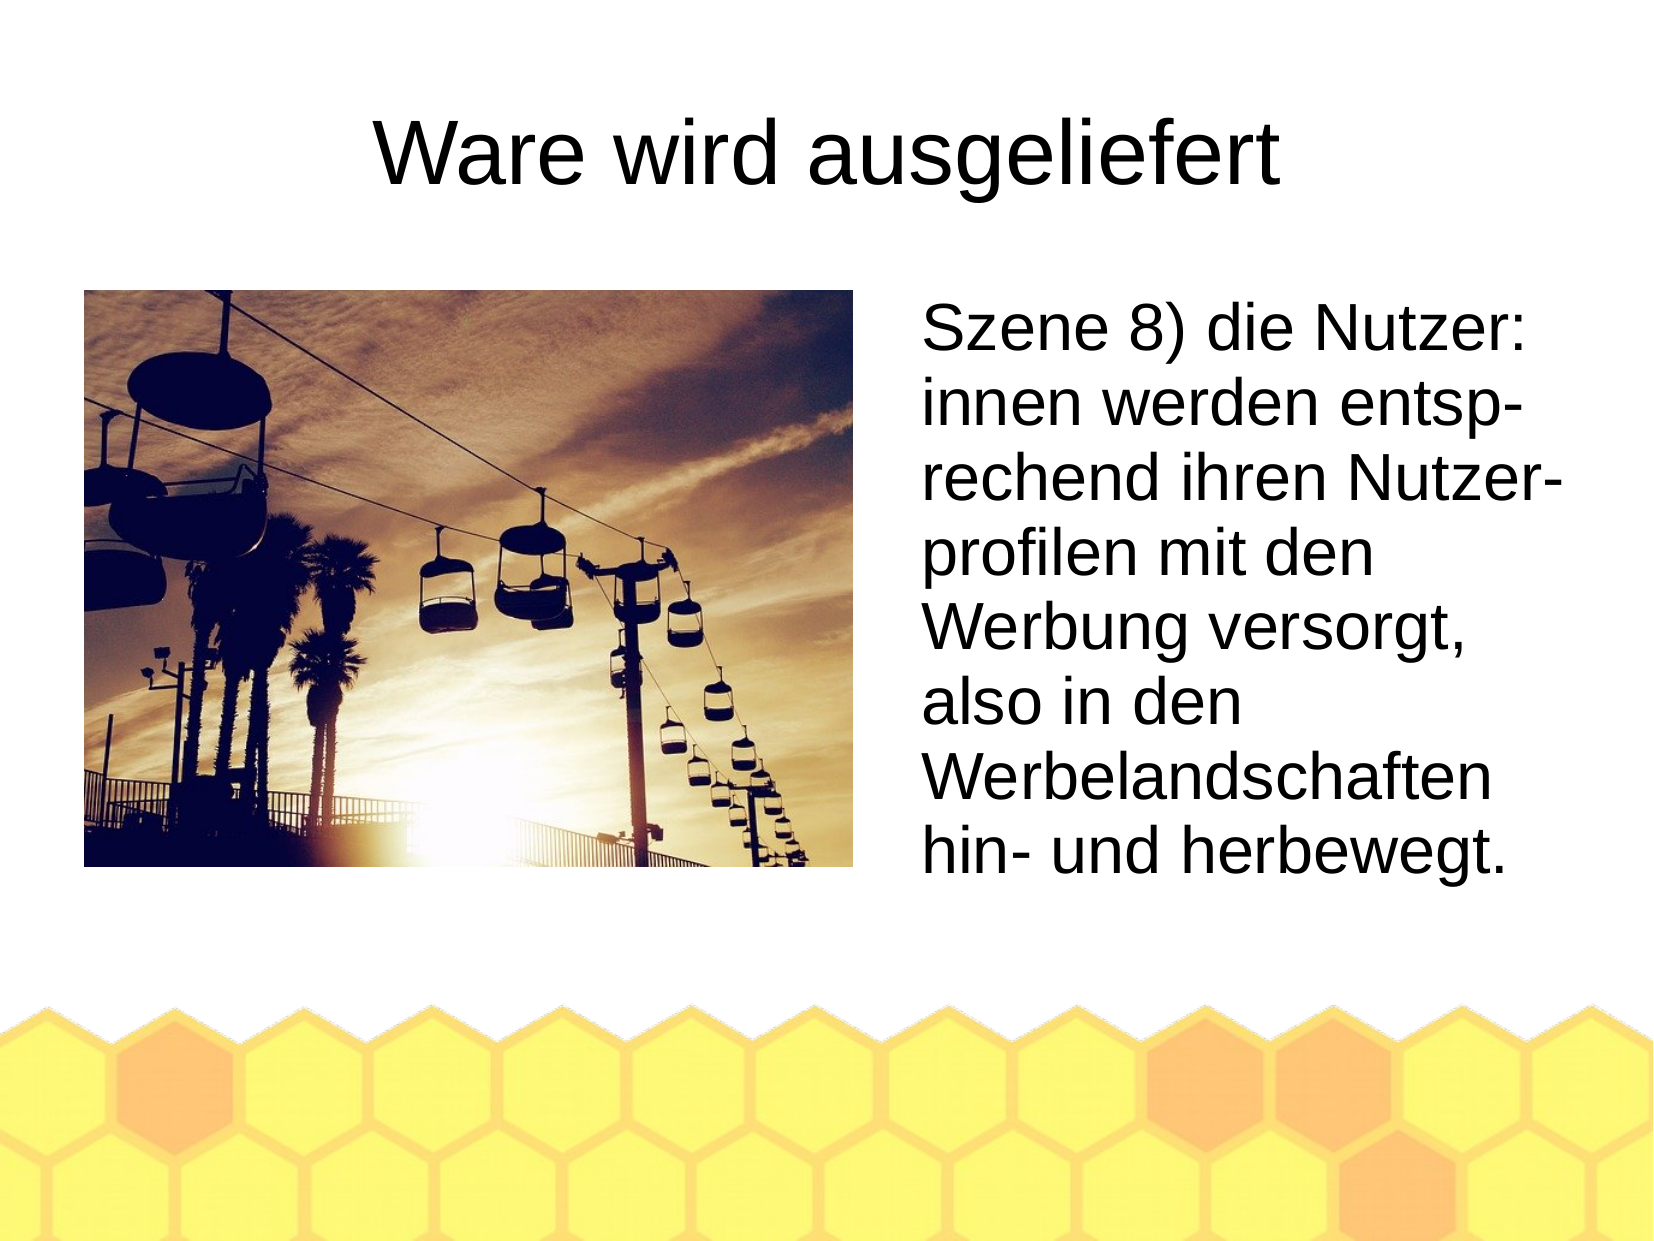

Ware wird ausgeliefert
Szene 8) die Nutzer: innen werden entsp-rechend ihren Nutzer-profilen mit den Werbung versorgt, also in den Werbelandschaften hin- und herbewegt.
#